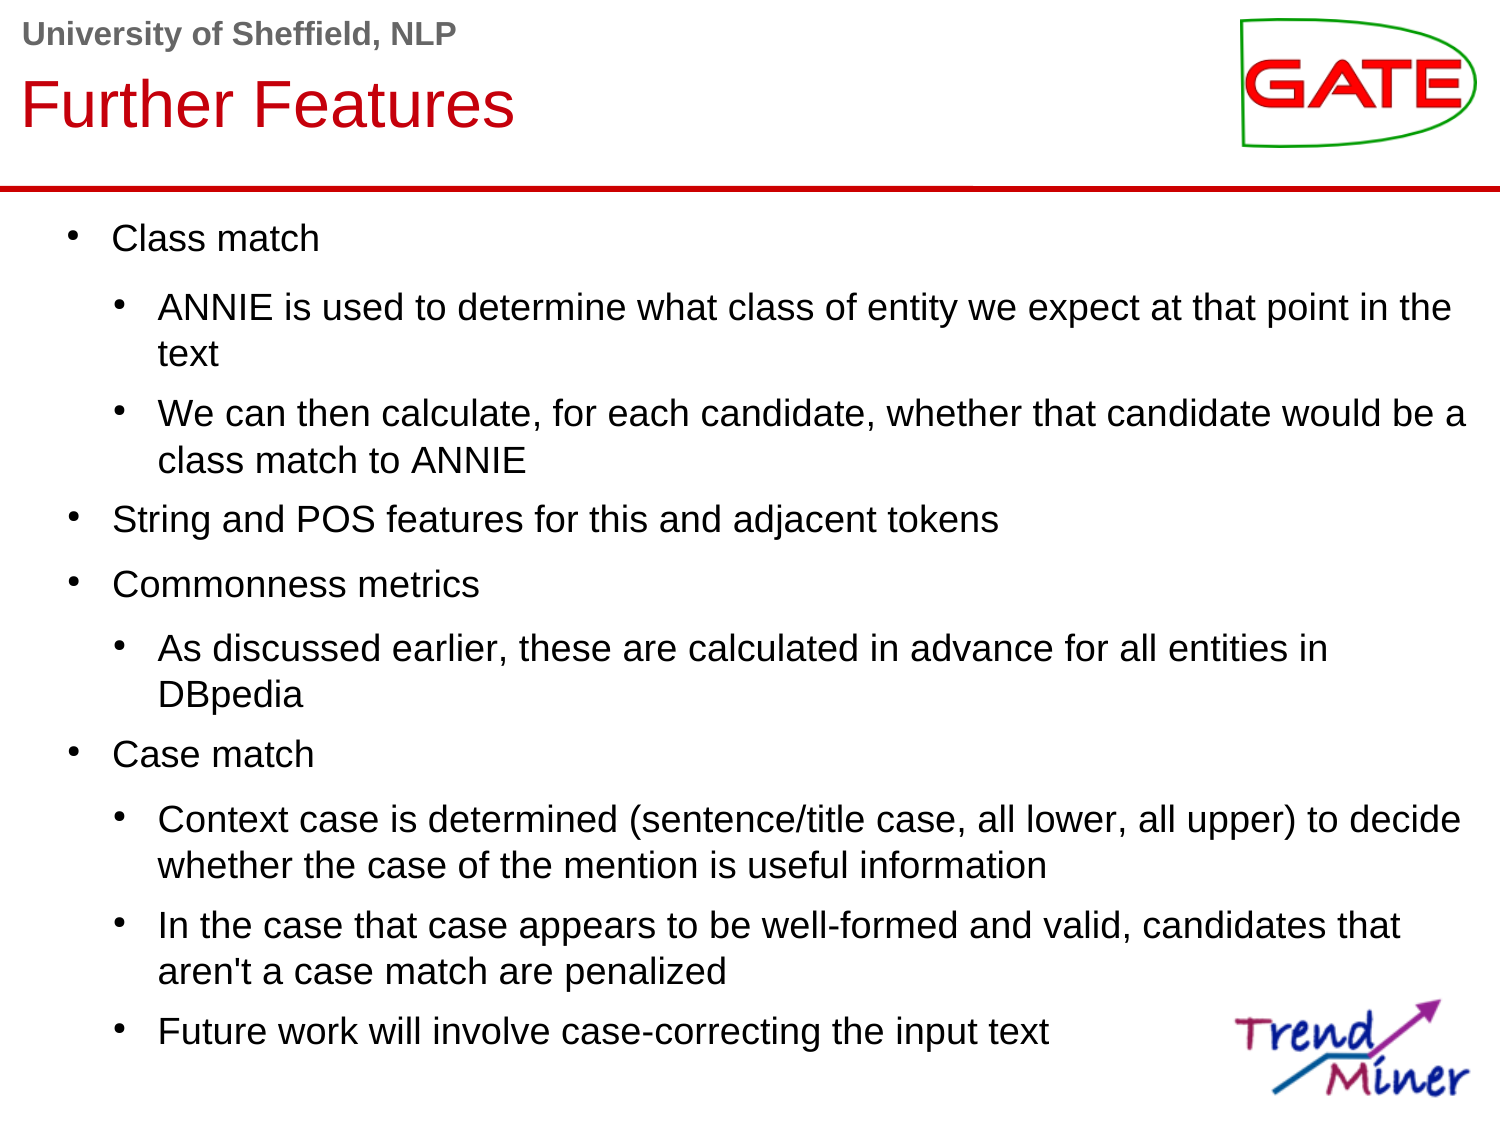

# Further Features
Class match
ANNIE is used to determine what class of entity we expect at that point in the text
We can then calculate, for each candidate, whether that candidate would be a class match to ANNIE
String and POS features for this and adjacent tokens
Commonness metrics
As discussed earlier, these are calculated in advance for all entities in DBpedia
Case match
Context case is determined (sentence/title case, all lower, all upper) to decide whether the case of the mention is useful information
In the case that case appears to be well-formed and valid, candidates that aren't a case match are penalized
Future work will involve case-correcting the input text